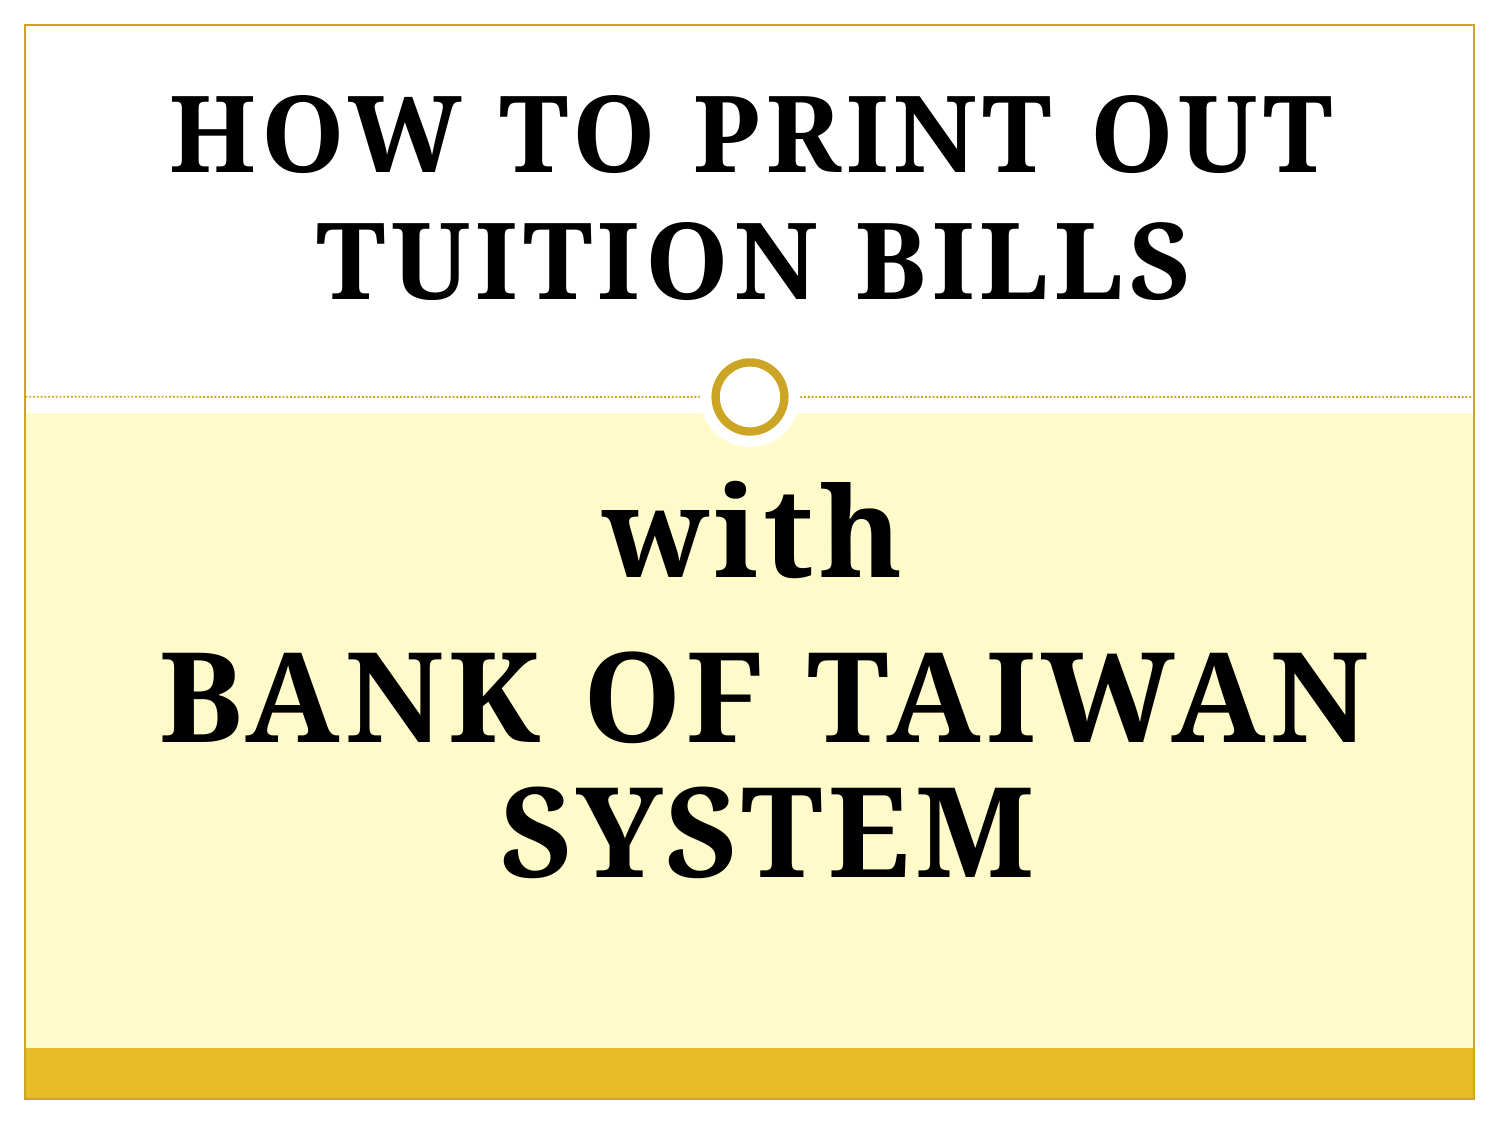

How to print out tuition Bills
# with
bank of Taiwan system